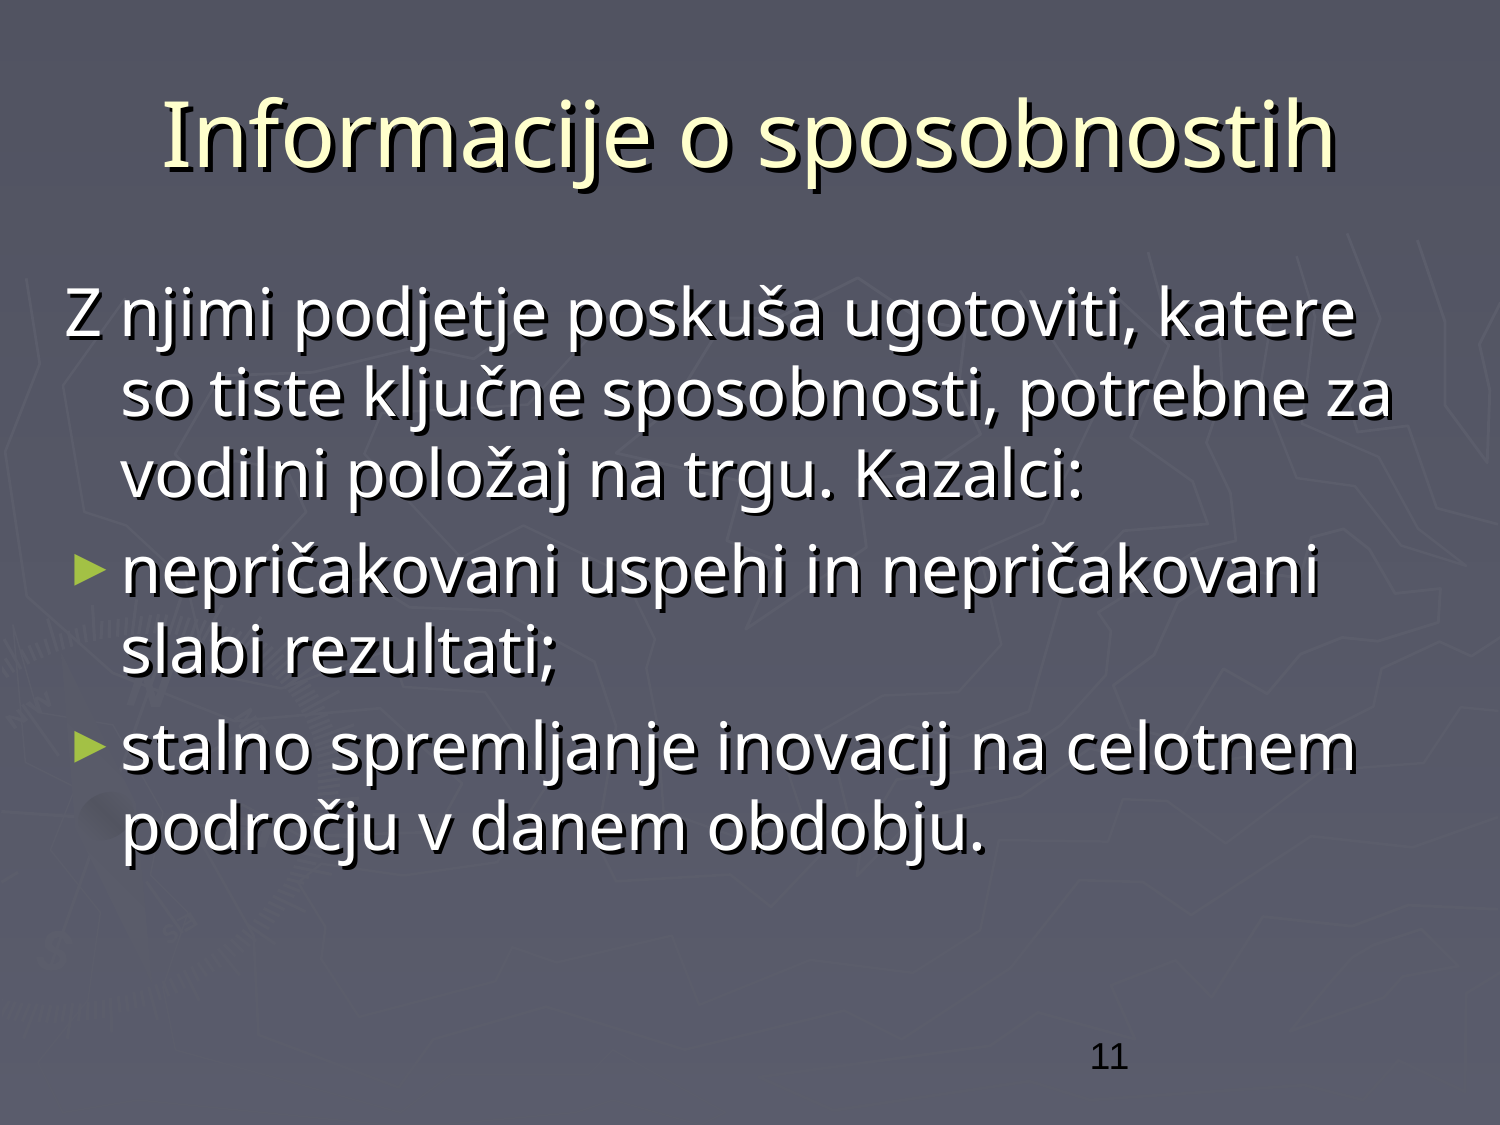

# Informacije o sposobnostih
Z njimi podjetje poskuša ugotoviti, katere so tiste ključne sposobnosti, potrebne za vodilni položaj na trgu. Kazalci:
nepričakovani uspehi in nepričakovani slabi rezultati;
stalno spremljanje inovacij na celotnem področju v danem obdobju.
11